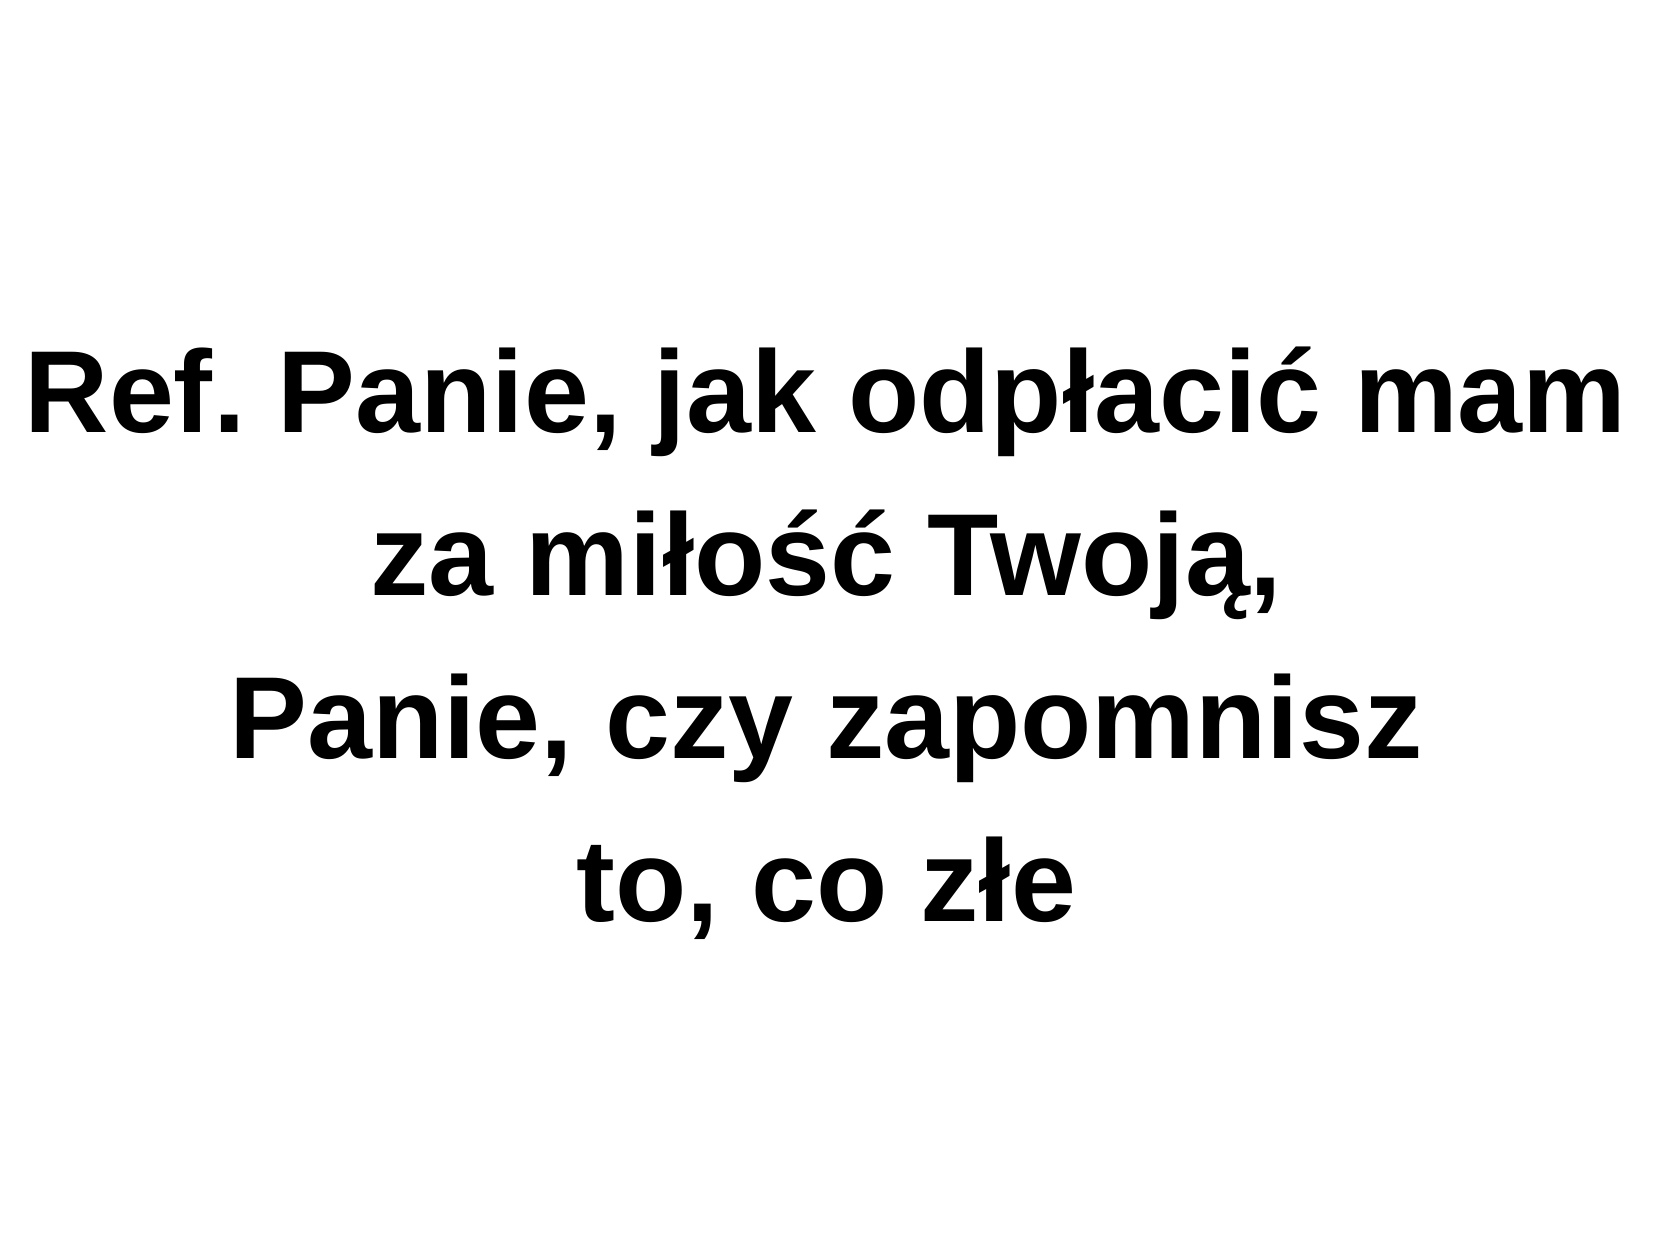

# Ref. Panie, jak odpłacić mam za miłość Twoją,
Panie, czy zapomnisz
to, co złe